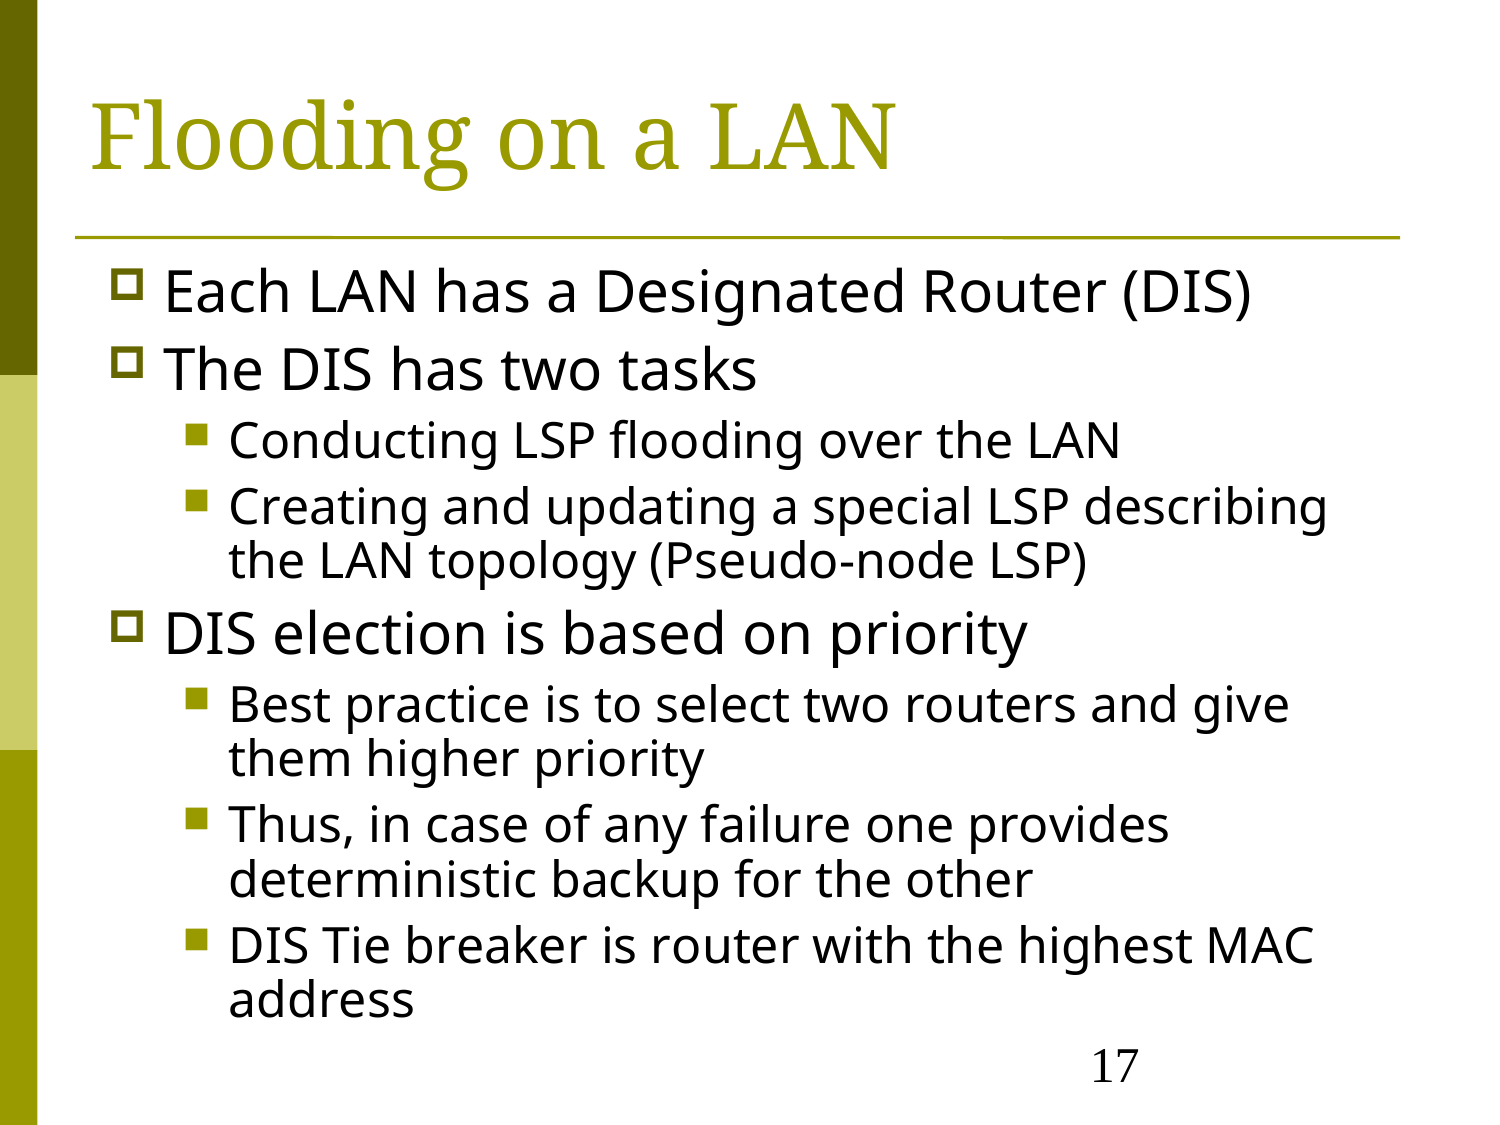

# Flooding on a LAN
Each LAN has a Designated Router (DIS)
The DIS has two tasks
Conducting LSP flooding over the LAN
Creating and updating a special LSP describing the LAN topology (Pseudo-node LSP)
DIS election is based on priority
Best practice is to select two routers and give them higher priority
Thus, in case of any failure one provides deterministic backup for the other
DIS Tie breaker is router with the highest MAC address